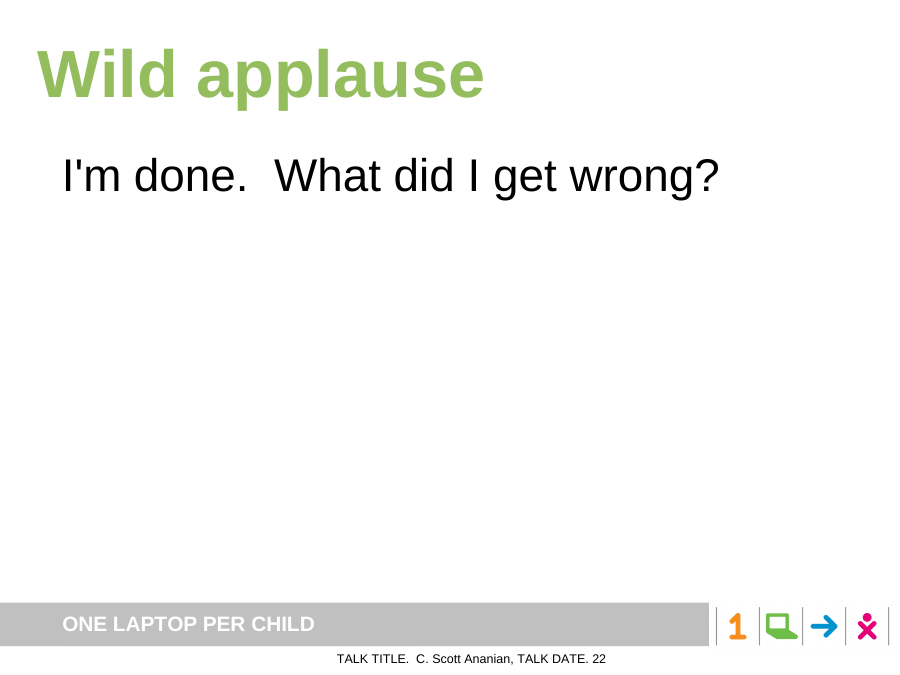

# Wild applause
I'm done. What did I get wrong?